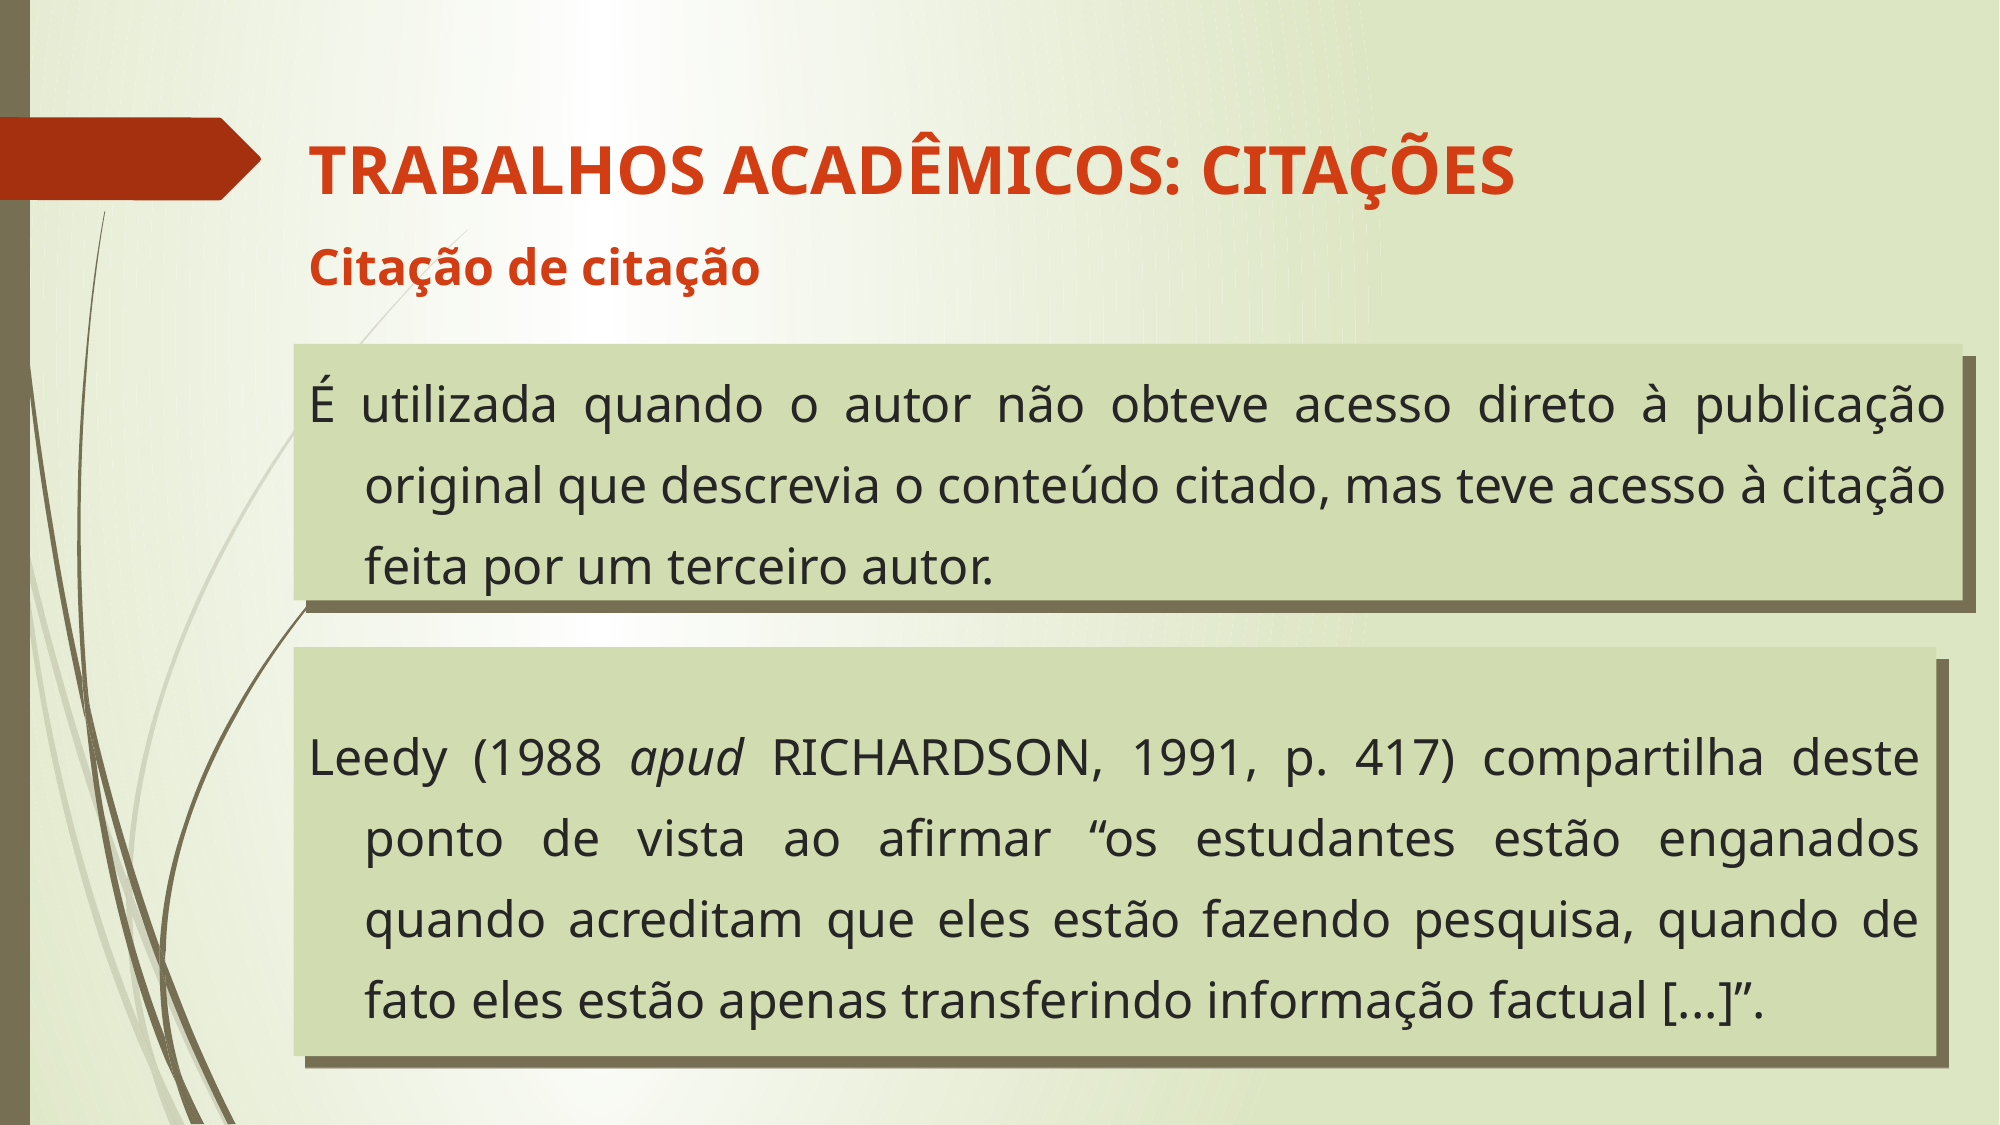

TRABALHOS ACADÊMICOS: CITAÇÕES
Citação de citação
# É utilizada quando o autor não obteve acesso direto à publicação original que descrevia o conteúdo citado, mas teve acesso à citação feita por um terceiro autor.
Leedy (1988 apud RICHARDSON, 1991, p. 417) compartilha deste ponto de vista ao afirmar “os estudantes estão enganados quando acreditam que eles estão fazendo pesquisa, quando de fato eles estão apenas transferindo informação factual [...]”.